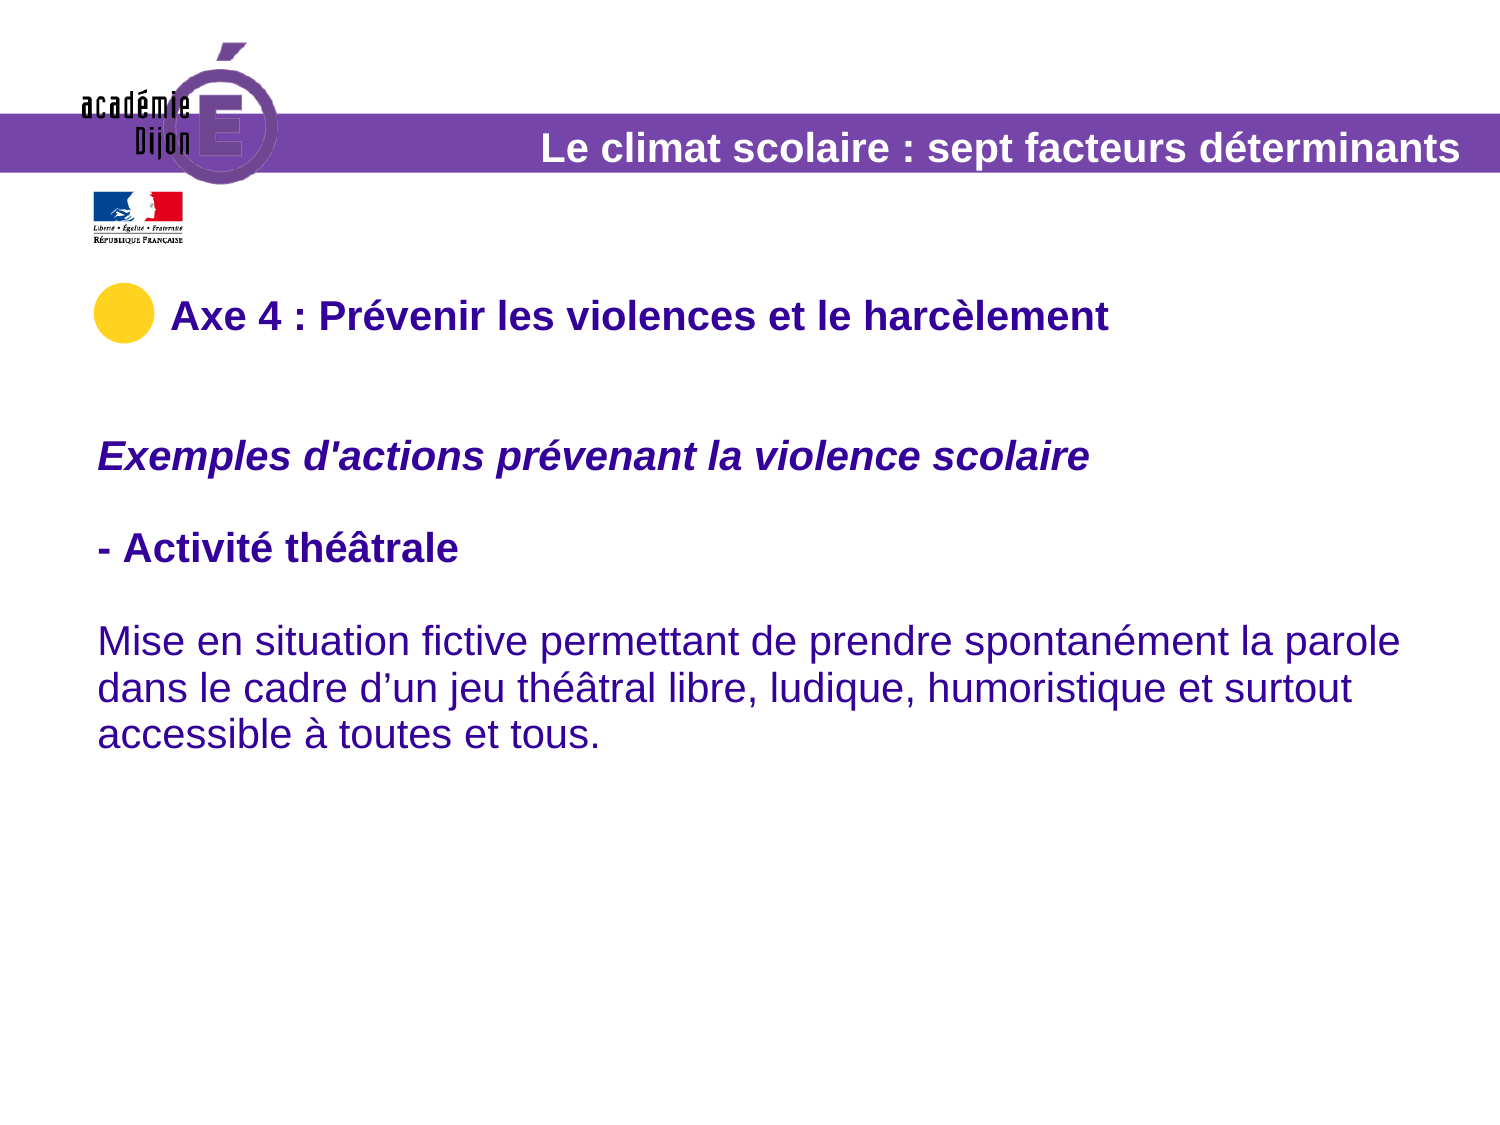

Le climat scolaire : sept facteurs déterminants
	Axe 4 : Prévenir les violences et le harcèlement
Exemples d'actions prévenant la violence scolaire
- Activité théâtrale
Mise en situation fictive permettant de prendre spontanément la parole dans le cadre d’un jeu théâtral libre, ludique, humoristique et surtout accessible à toutes et tous.